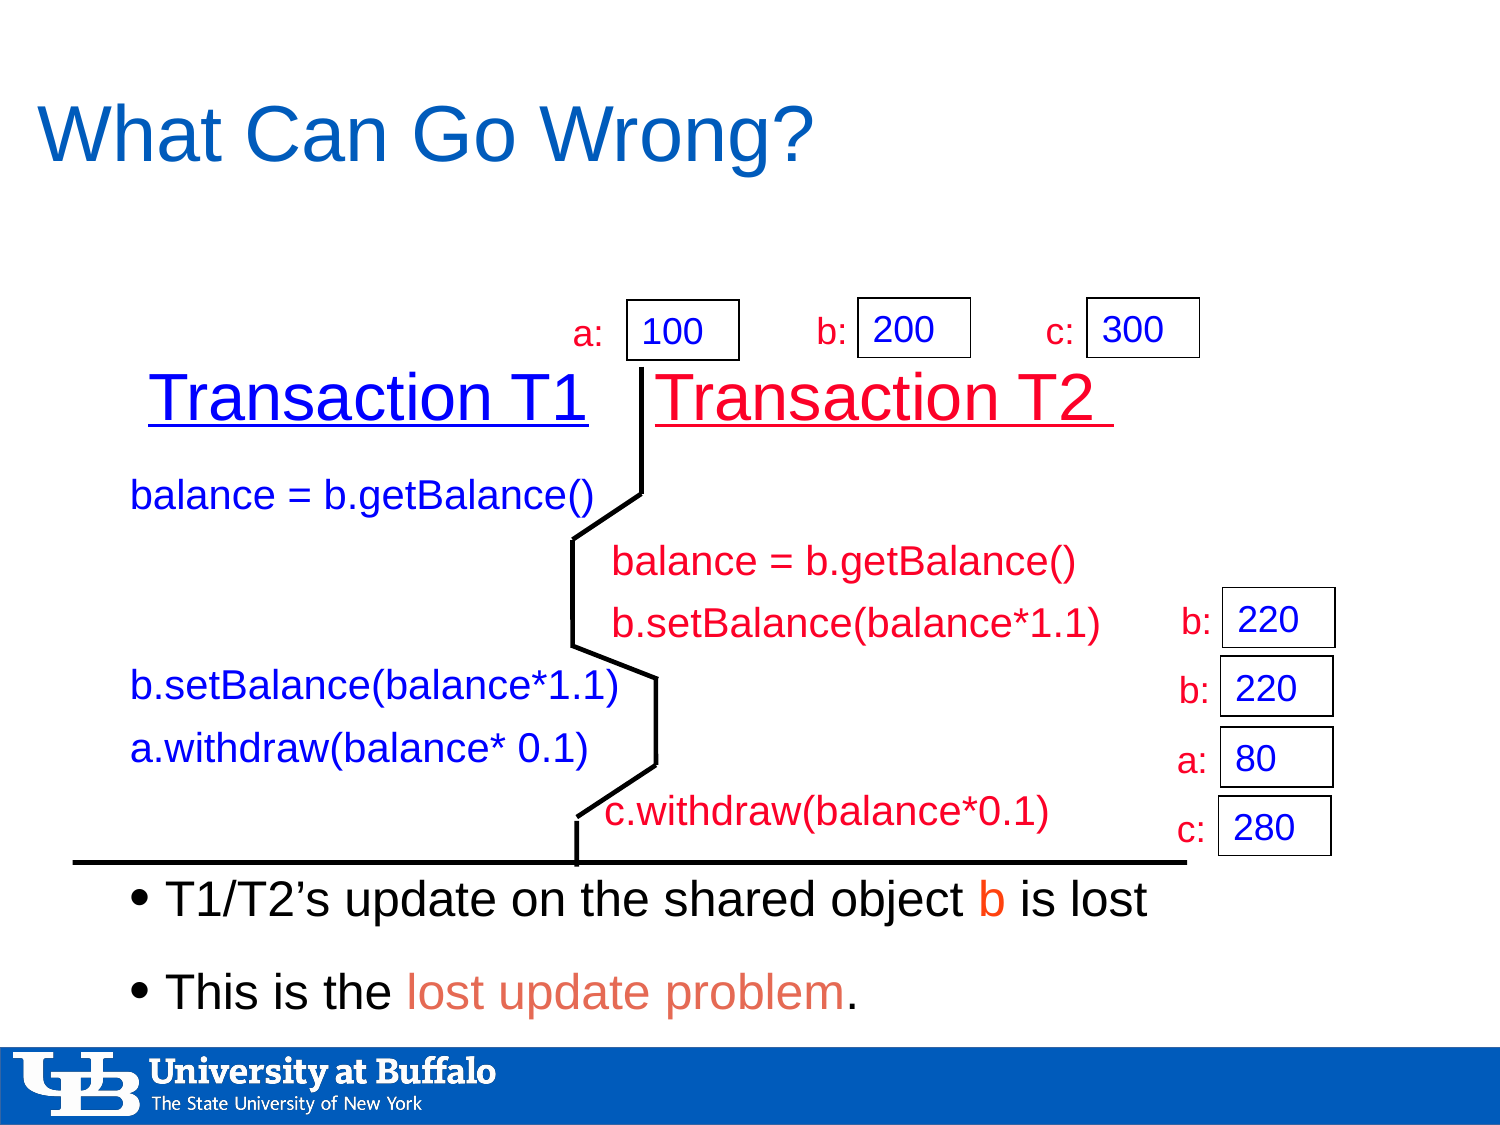

# What Can Go Wrong?
 Transaction T1	Transaction T2
balance = b.getBalance()
			 balance = b.getBalance()
			 b.setBalance(balance*1.1)
b.setBalance(balance*1.1)
a.withdraw(balance* 0.1)
				 c.withdraw(balance*0.1)
 T1/T2’s update on the shared object b is lost
 This is the lost update problem.
200
300
100
b:
c:
a:
220
b:
220
b:
80
a:
280
c: